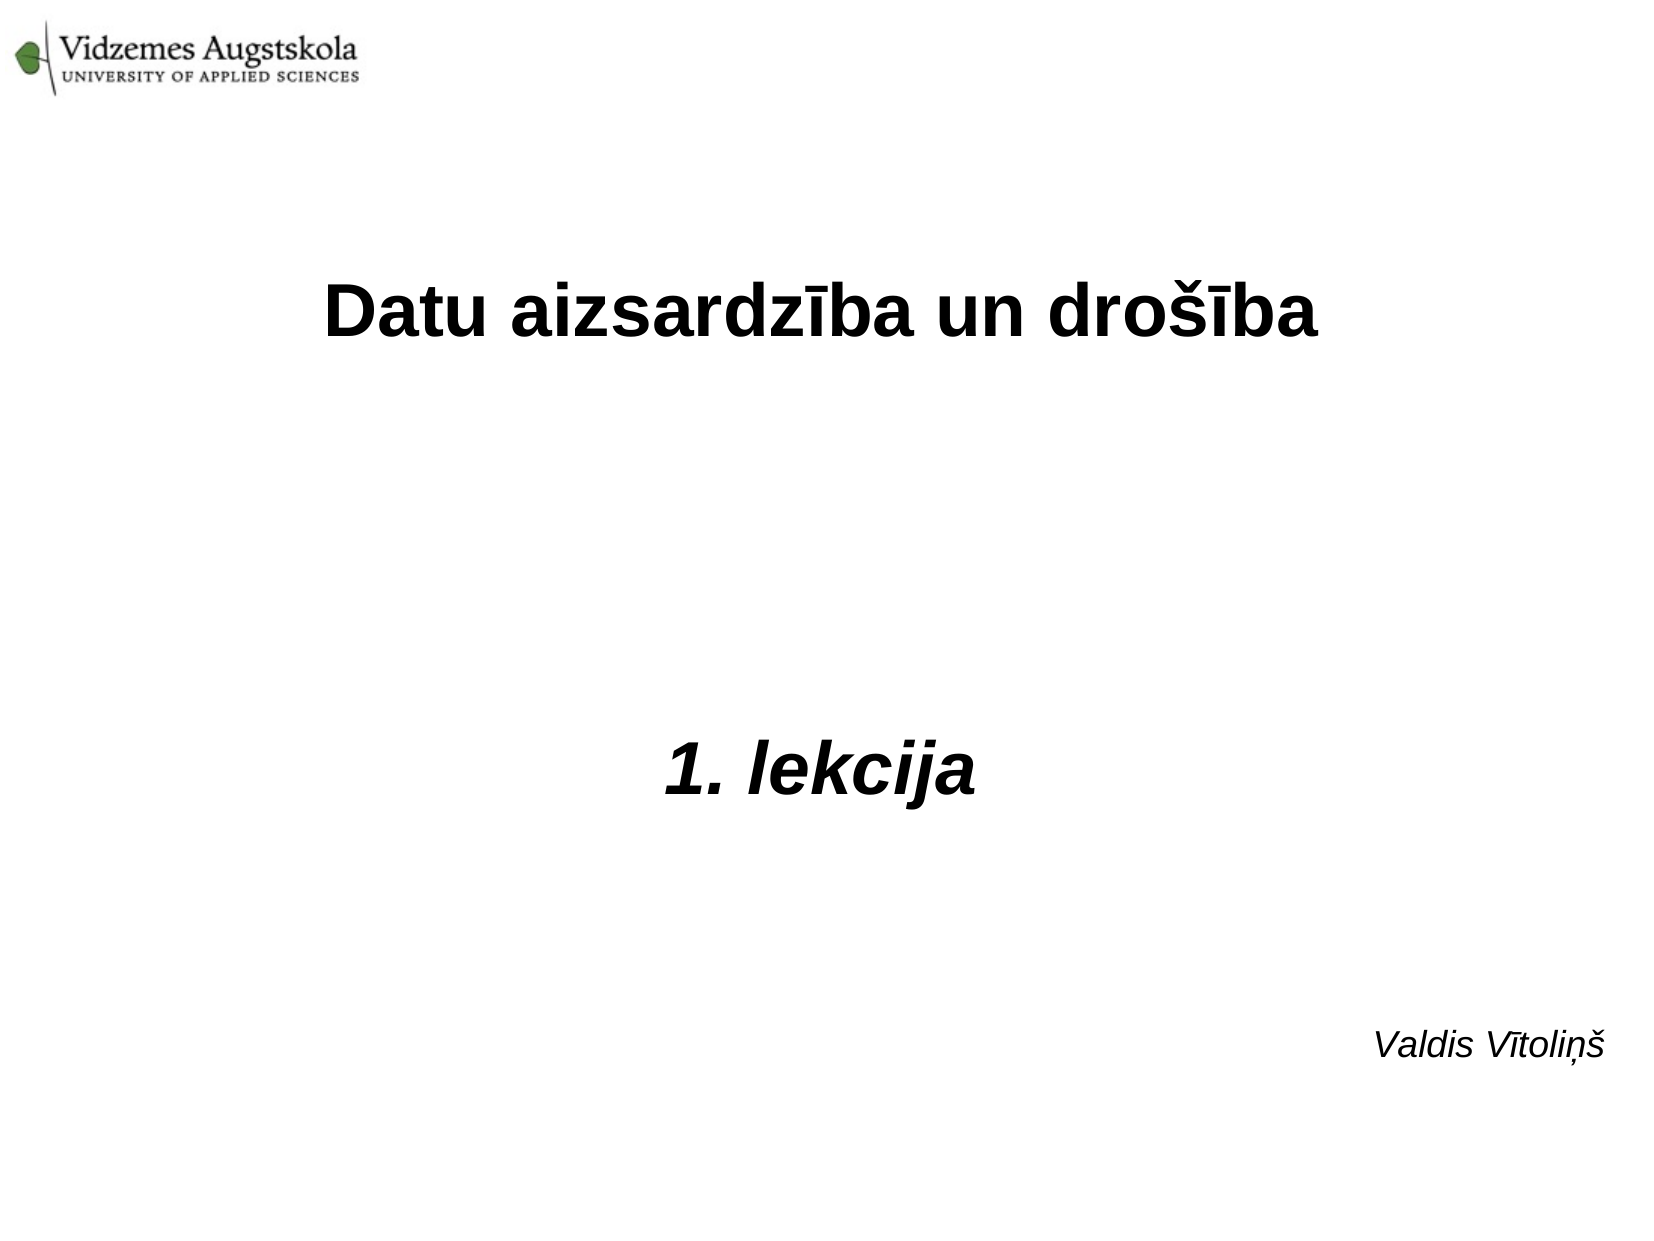

# Datu aizsardzība un drošība
1. lekcija
Valdis Vītoliņš